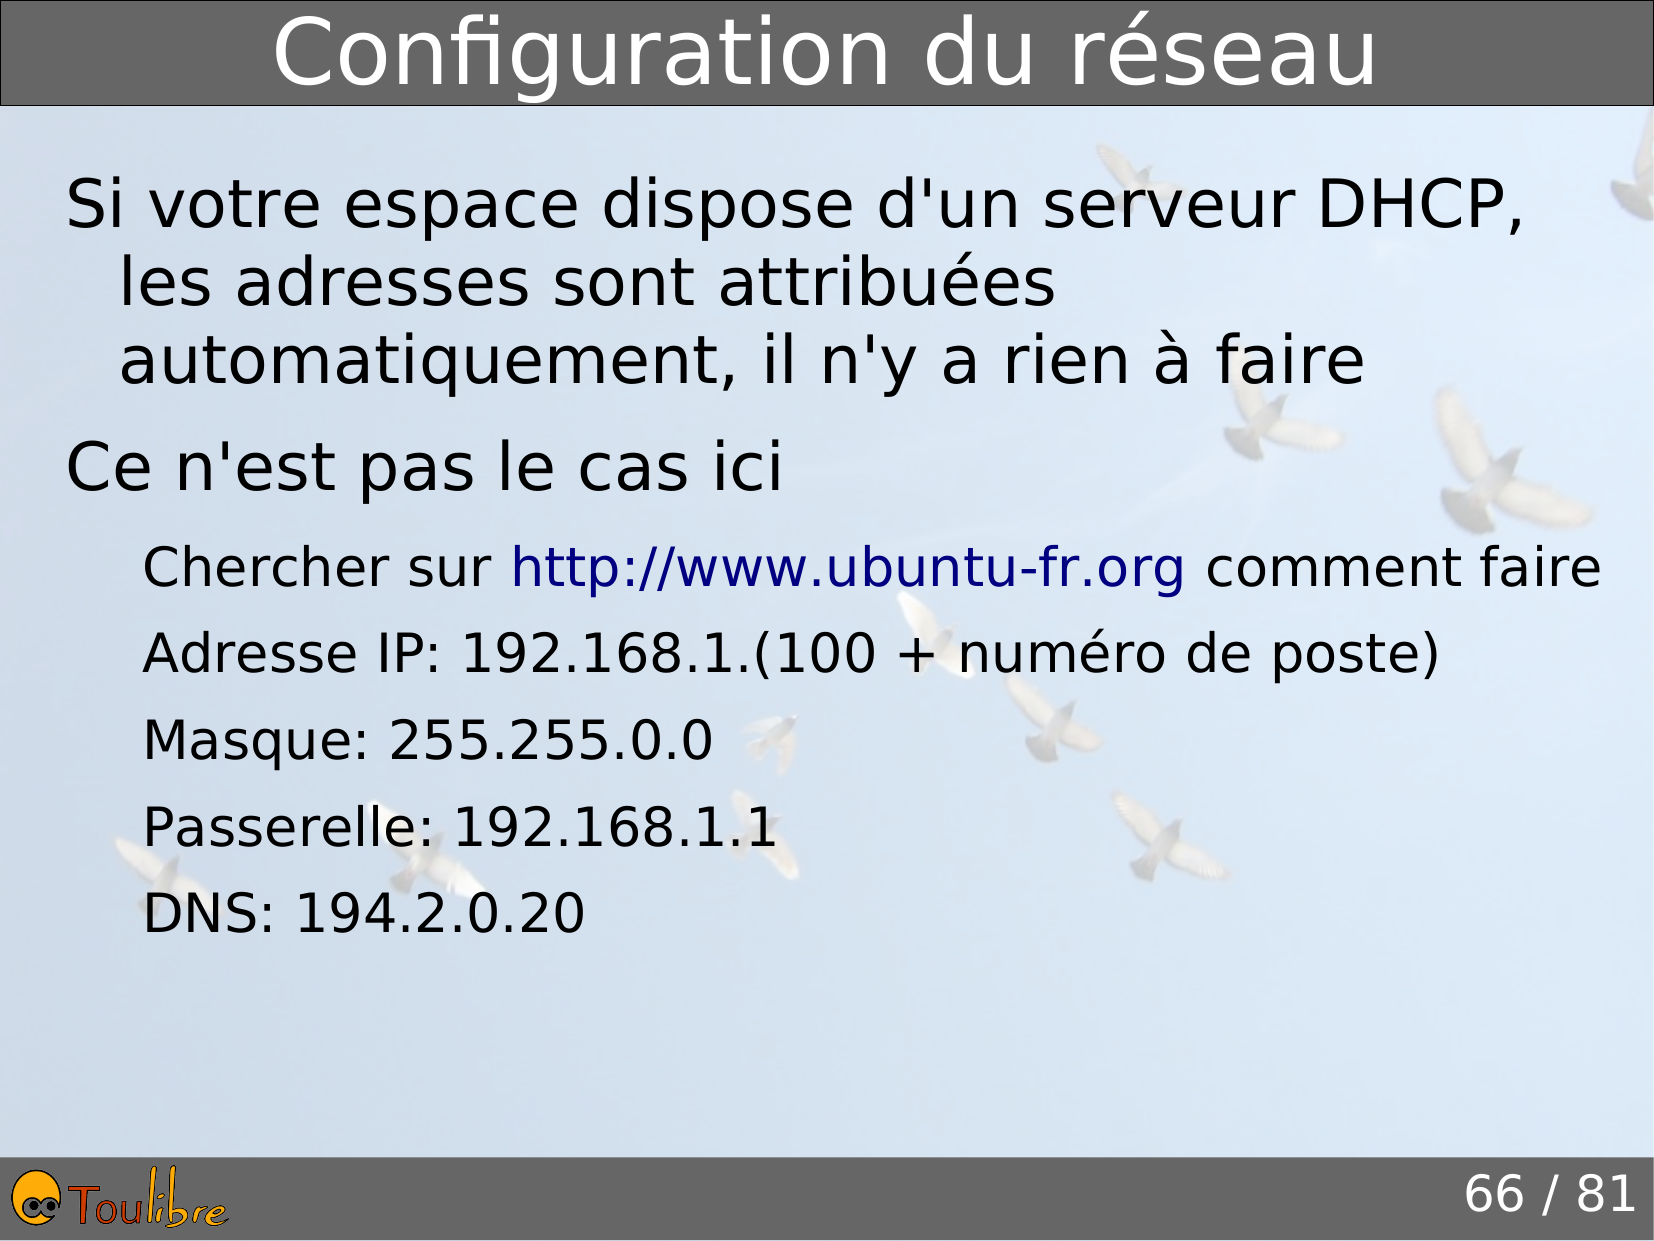

# Configuration du réseau
Si votre espace dispose d'un serveur DHCP, les adresses sont attribuées automatiquement, il n'y a rien à faire
Ce n'est pas le cas ici
Chercher sur http://www.ubuntu-fr.org comment faire
Adresse IP: 192.168.1.(100 + numéro de poste)
Masque: 255.255.0.0
Passerelle: 192.168.1.1
DNS: 194.2.0.20